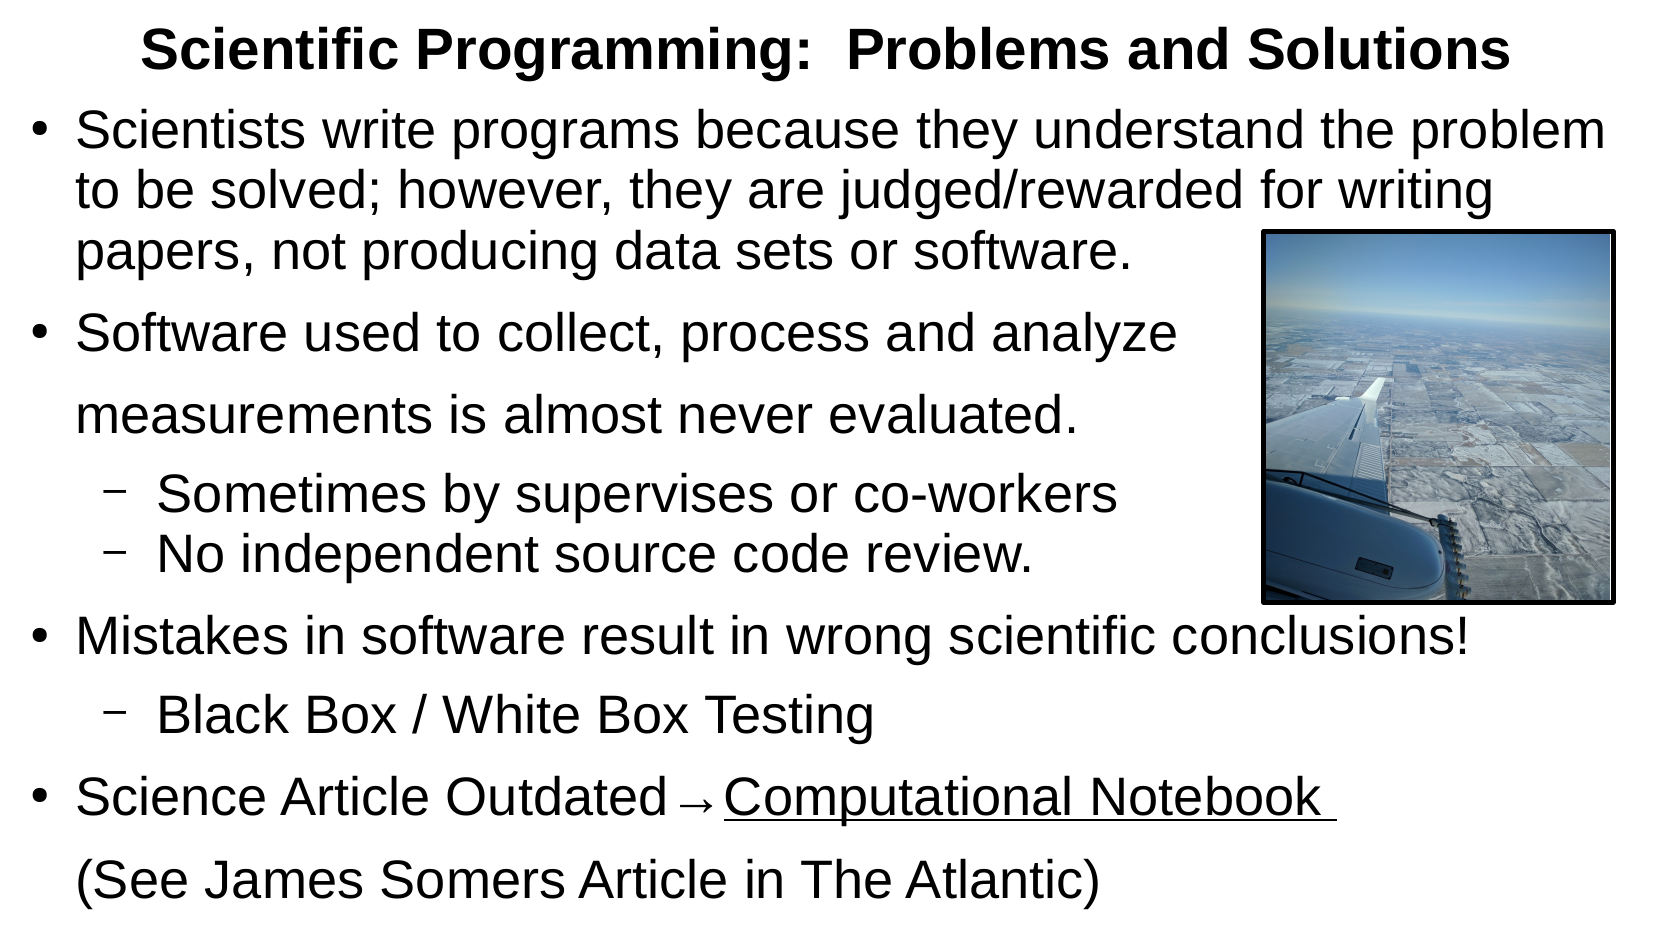

Scientific Programming: Problems and Solutions
# Scientists write programs because they understand the problem to be solved; however, they are judged/rewarded for writing papers, not producing data sets or software.
Software used to collect, process and analyze
measurements is almost never evaluated.
Sometimes by supervises or co-workers
No independent source code review.
Mistakes in software result in wrong scientific conclusions!
Black Box / White Box Testing
Science Article Outdated→Computational Notebook
(See James Somers Article in The Atlantic)